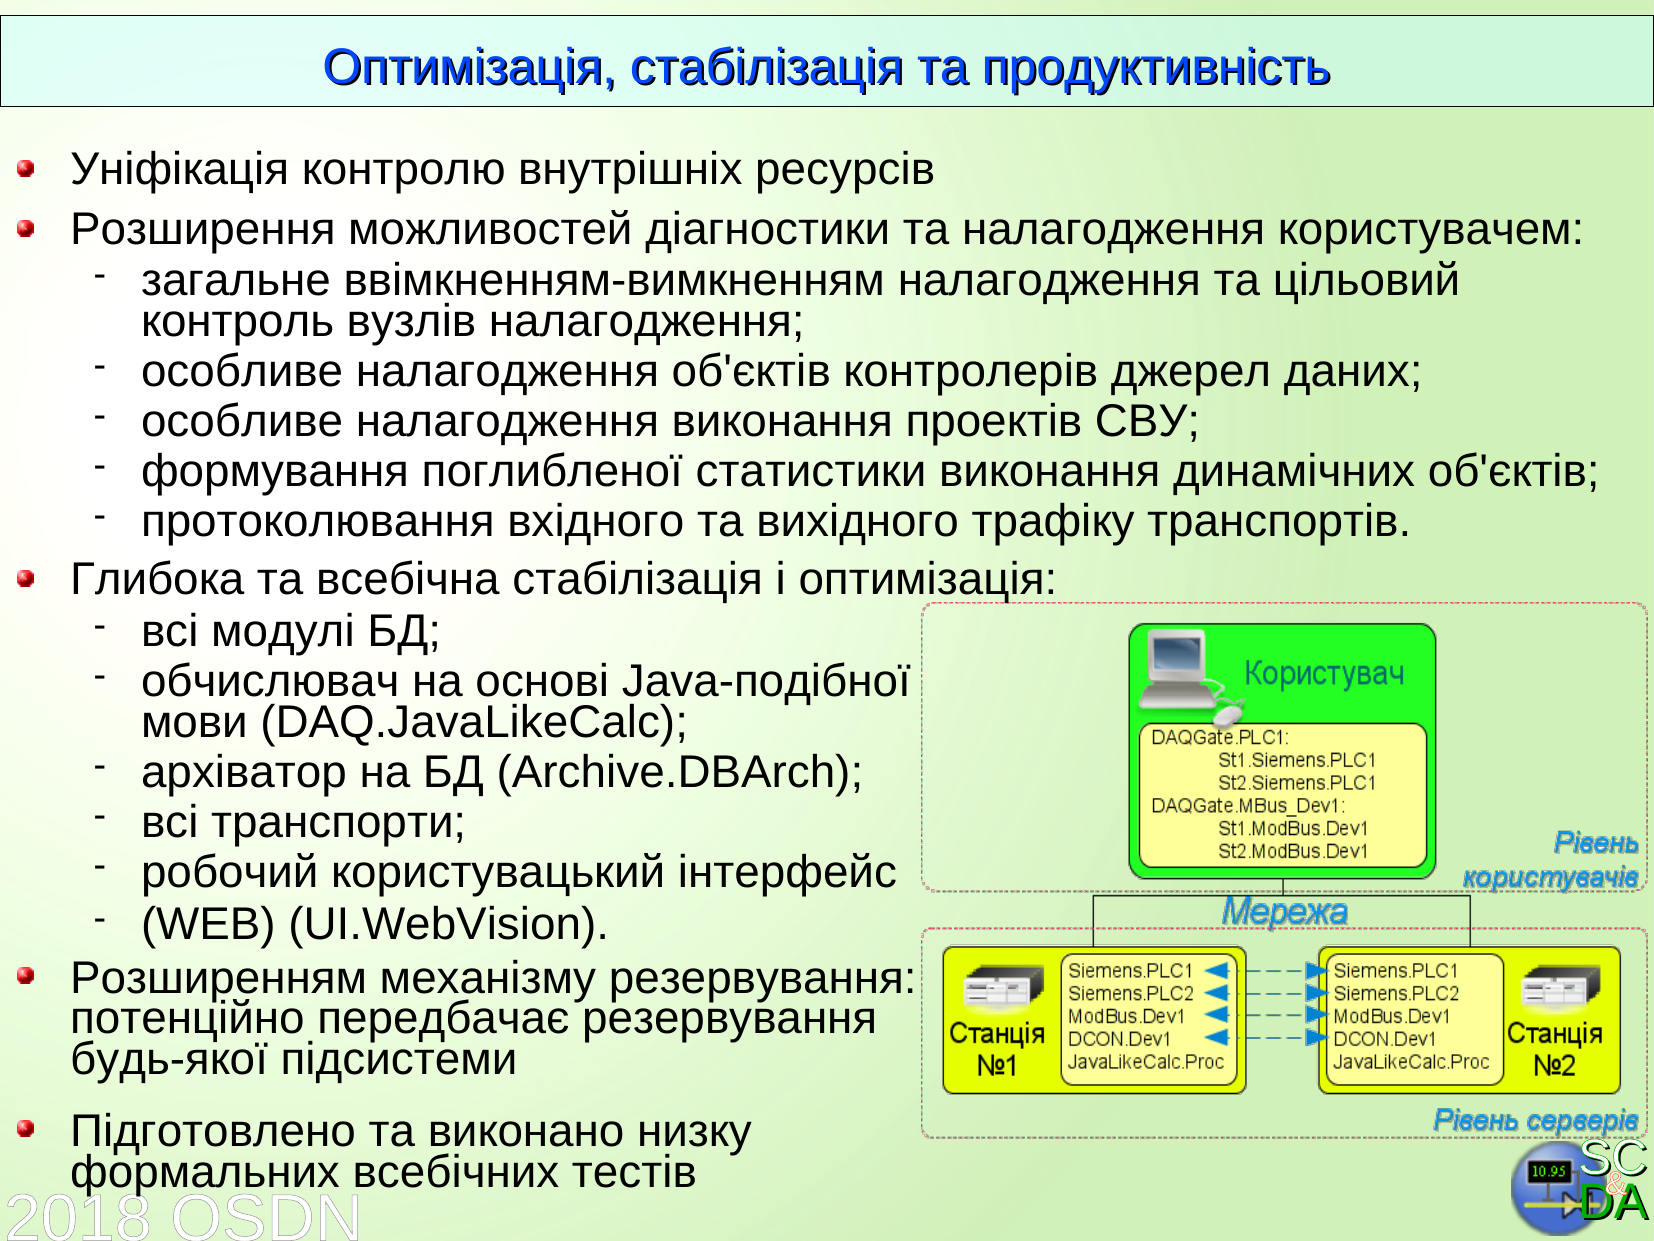

# Оптимізація, стабілізація та продуктивність
Уніфікація контролю внутрішніх ресурсів
Розширення можливостей діагностики та налагодження користувачем:
загальне ввімкненням-вимкненням налагодження та цільовий контроль вузлів налагодження;
особливе налагодження об'єктів контролерів джерел даних;
особливе налагодження виконання проектів СВУ;
формування поглибленої статистики виконання динамічних об'єктів;
протоколювання вхідного та вихідного трафіку транспортів.
Глибока та всебічна стабілізація і оптимізація:
всі модулі БД;
обчислювач на основі Java-подібної
мови (DAQ.JavaLikeCalc);
архіватор на БД (Archive.DBArch);
всі транспорти;
робочий користувацький інтерфейс
(WEB) (UI.WebVision).
Розширенням механізму резервування:
потенційно передбачає резервування
будь-якої підсистеми
Підготовлено та виконано низку
формальних всебічних тестів